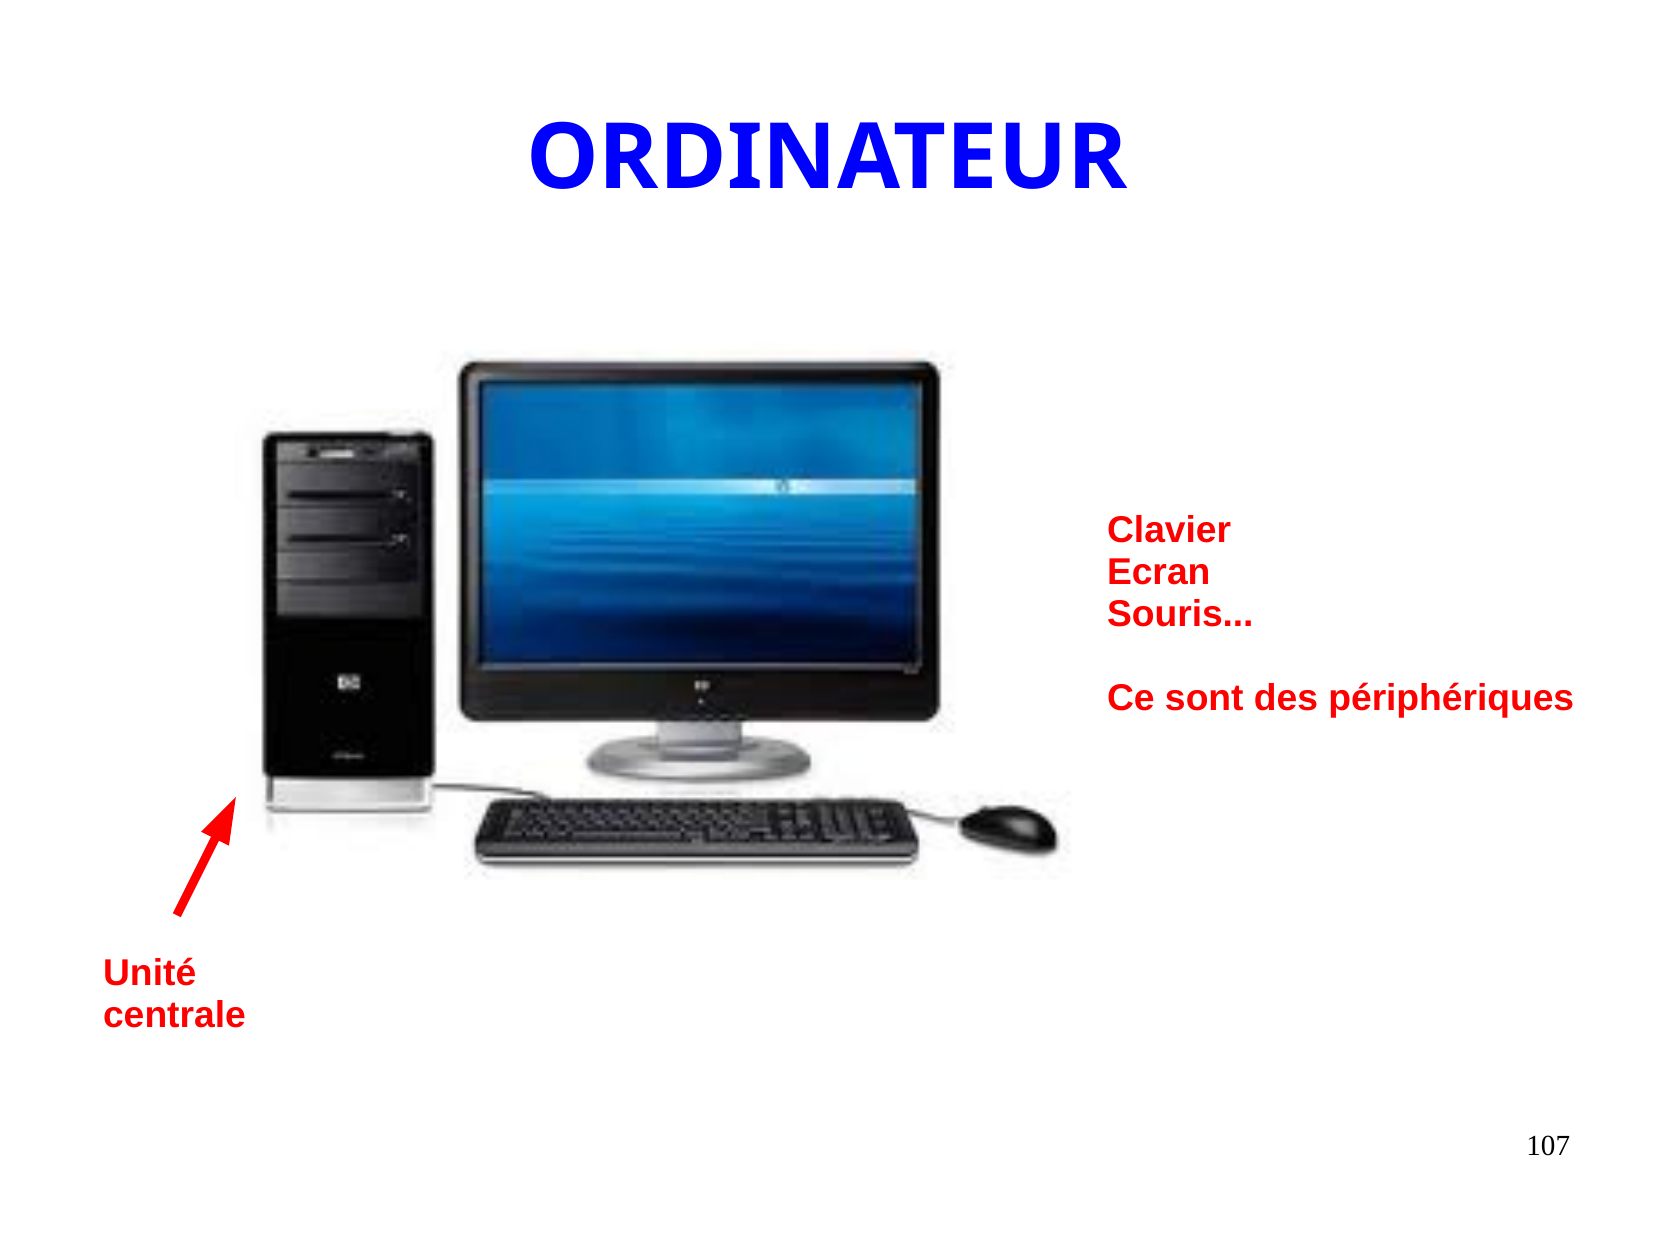

# ORDINATEUR
Clavier
Ecran
Souris...
Ce sont des périphériques
Unité
centrale
107